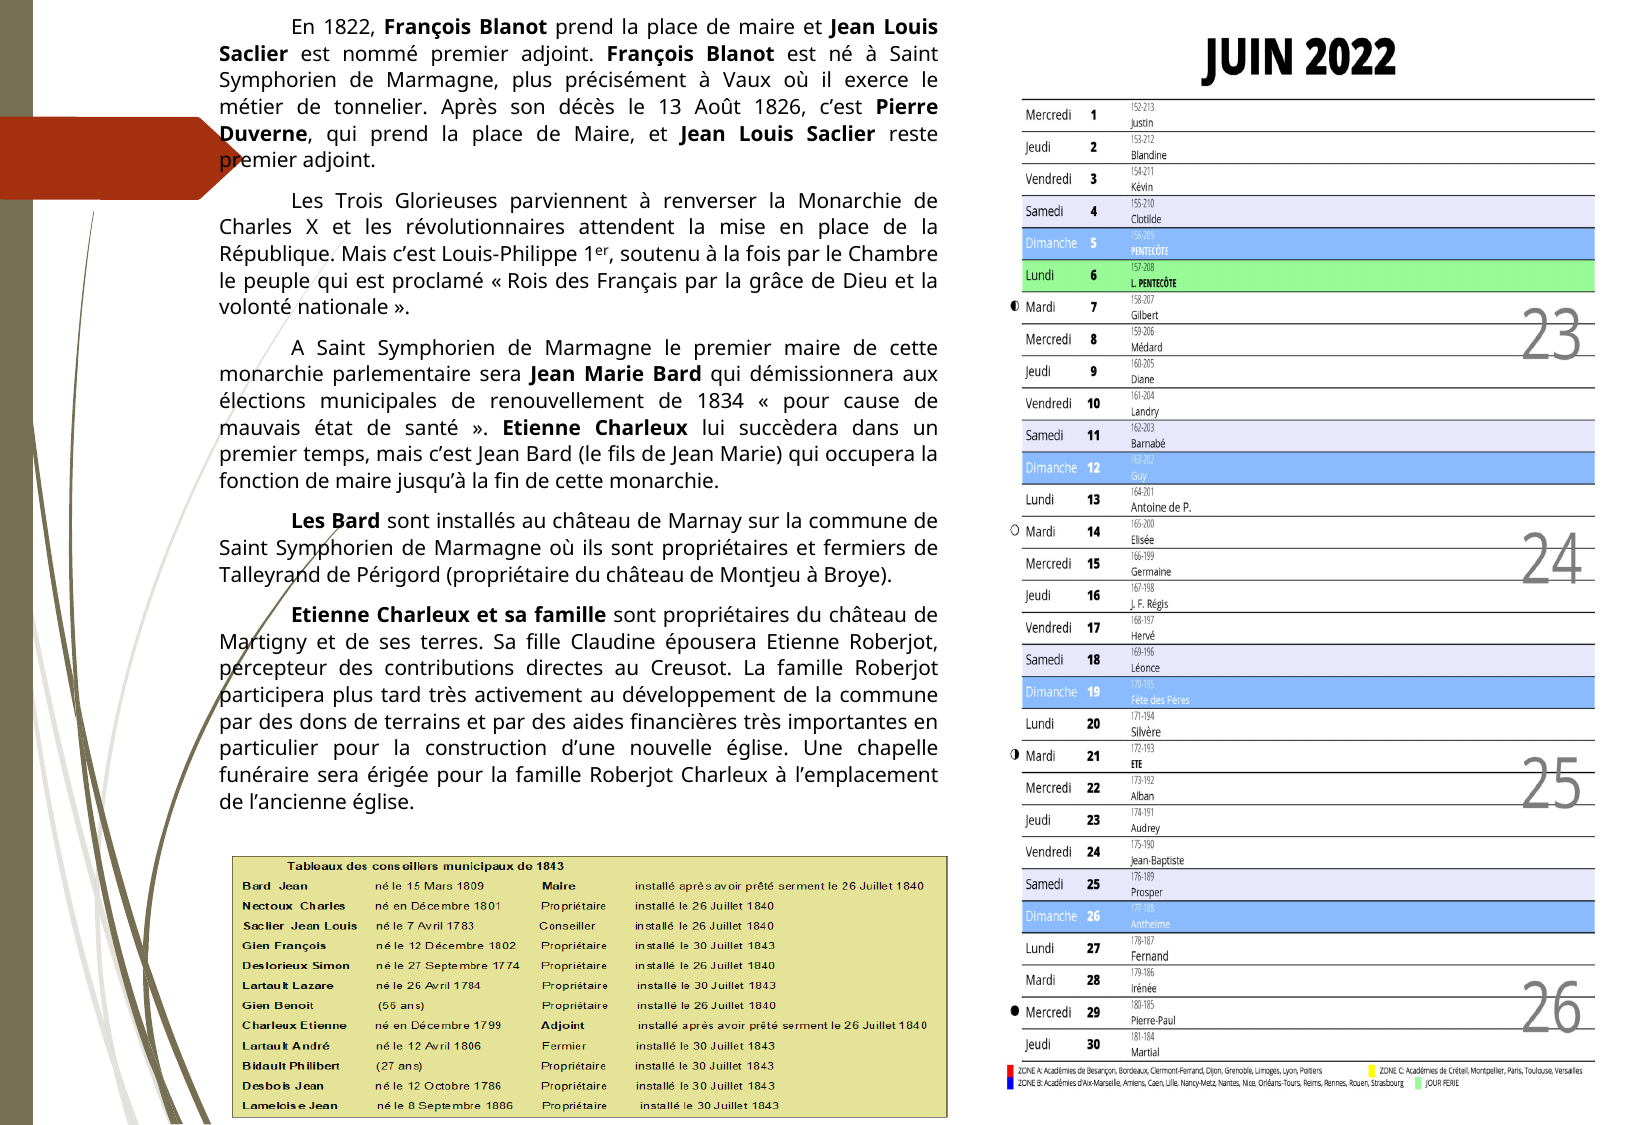

En 1822, François Blanot prend la place de maire et Jean Louis Saclier est nommé premier adjoint. François Blanot est né à Saint Symphorien de Marmagne, plus précisément à Vaux où il exerce le métier de tonnelier. Après son décès le 13 Août 1826, c’est Pierre Duverne, qui prend la place de Maire, et Jean Louis Saclier reste premier adjoint.
Les Trois Glorieuses parviennent à renverser la Monarchie de Charles X et les révolutionnaires attendent la mise en place de la République. Mais c’est Louis-Philippe 1er, soutenu à la fois par le Chambre le peuple qui est proclamé « Rois des Français par la grâce de Dieu et la volonté nationale ».
A Saint Symphorien de Marmagne le premier maire de cette monarchie parlementaire sera Jean Marie Bard qui démissionnera aux élections municipales de renouvellement de 1834 « pour cause de mauvais état de santé ». Etienne Charleux lui succèdera dans un premier temps, mais c’est Jean Bard (le fils de Jean Marie) qui occupera la fonction de maire jusqu’à la fin de cette monarchie.
Les Bard sont installés au château de Marnay sur la commune de Saint Symphorien de Marmagne où ils sont propriétaires et fermiers de Talleyrand de Périgord (propriétaire du château de Montjeu à Broye).
Etienne Charleux et sa famille sont propriétaires du château de Martigny et de ses terres. Sa fille Claudine épousera Etienne Roberjot, percepteur des contributions directes au Creusot. La famille Roberjot participera plus tard très activement au développement de la commune par des dons de terrains et par des aides financières très importantes en particulier pour la construction d’une nouvelle église. Une chapelle funéraire sera érigée pour la famille Roberjot Charleux à l’emplacement de l’ancienne église.